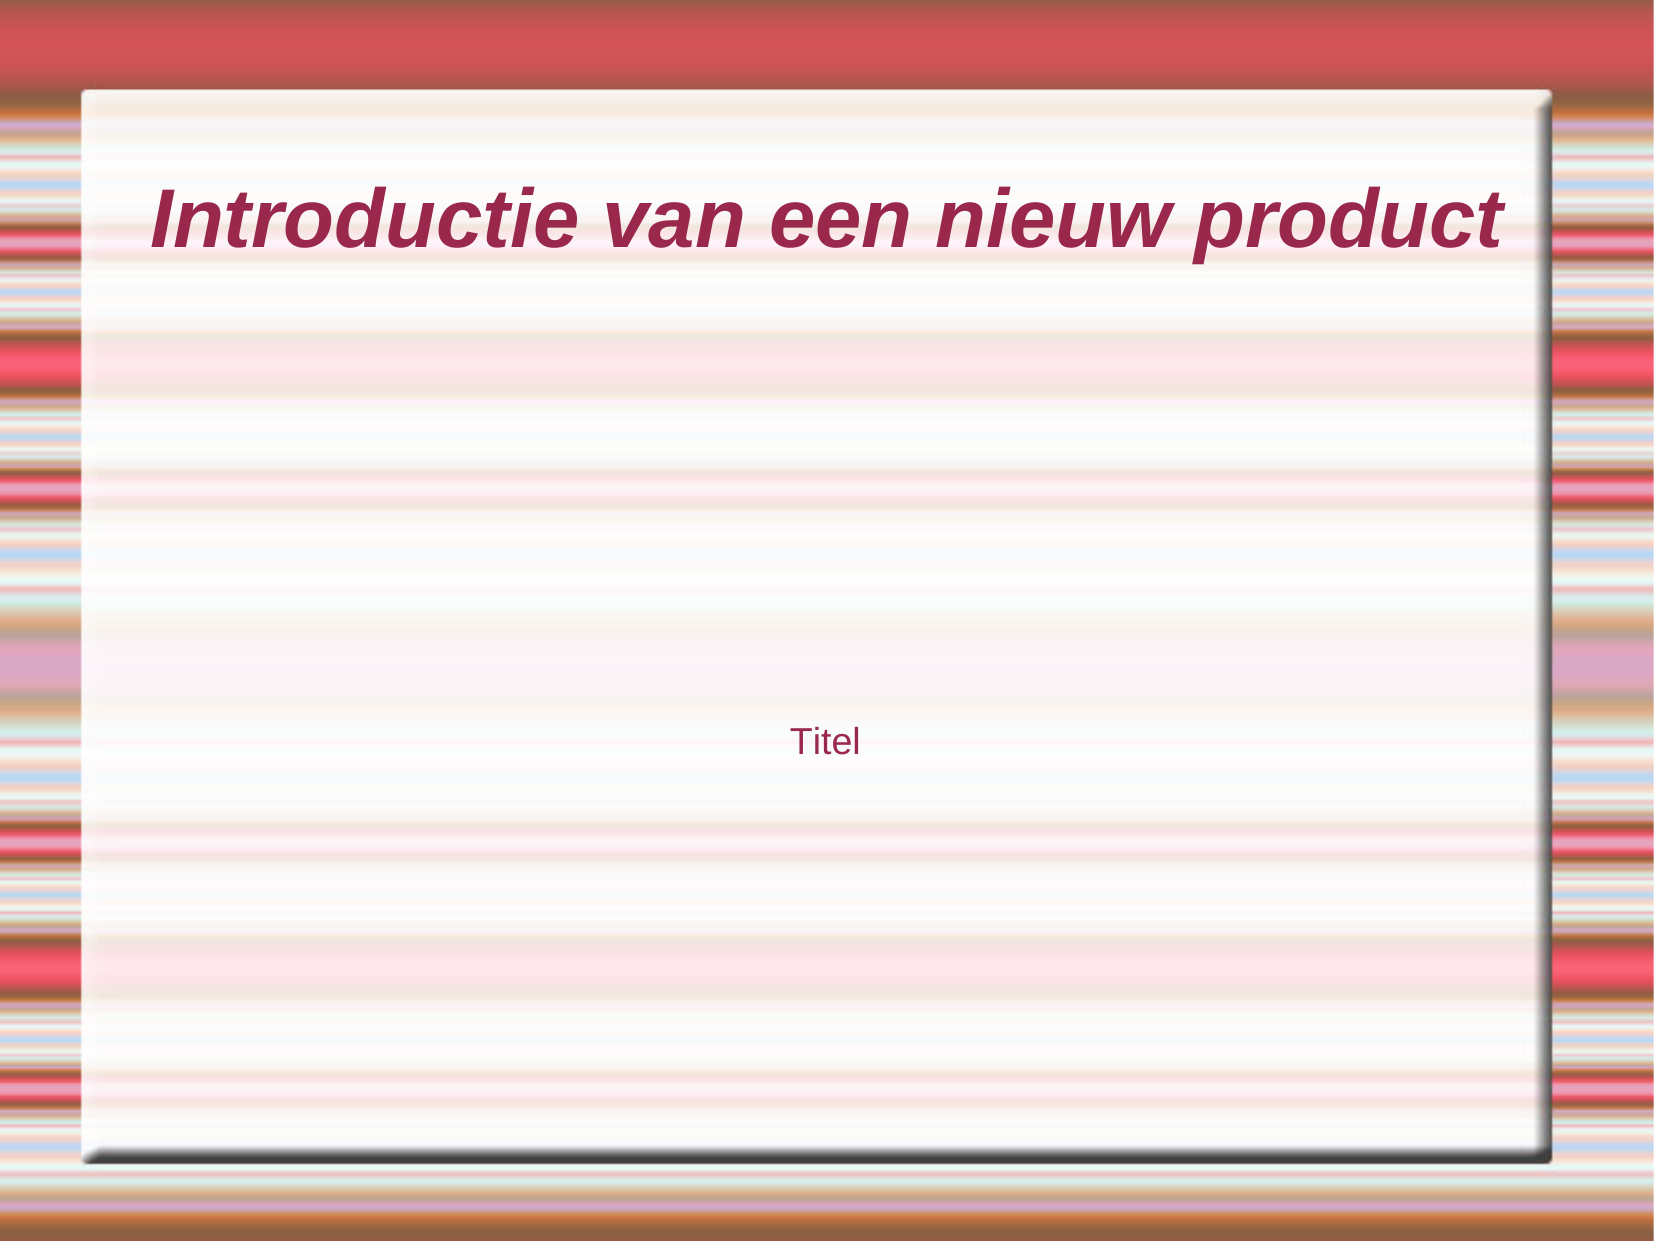

# Introductie van een nieuw product
Titel